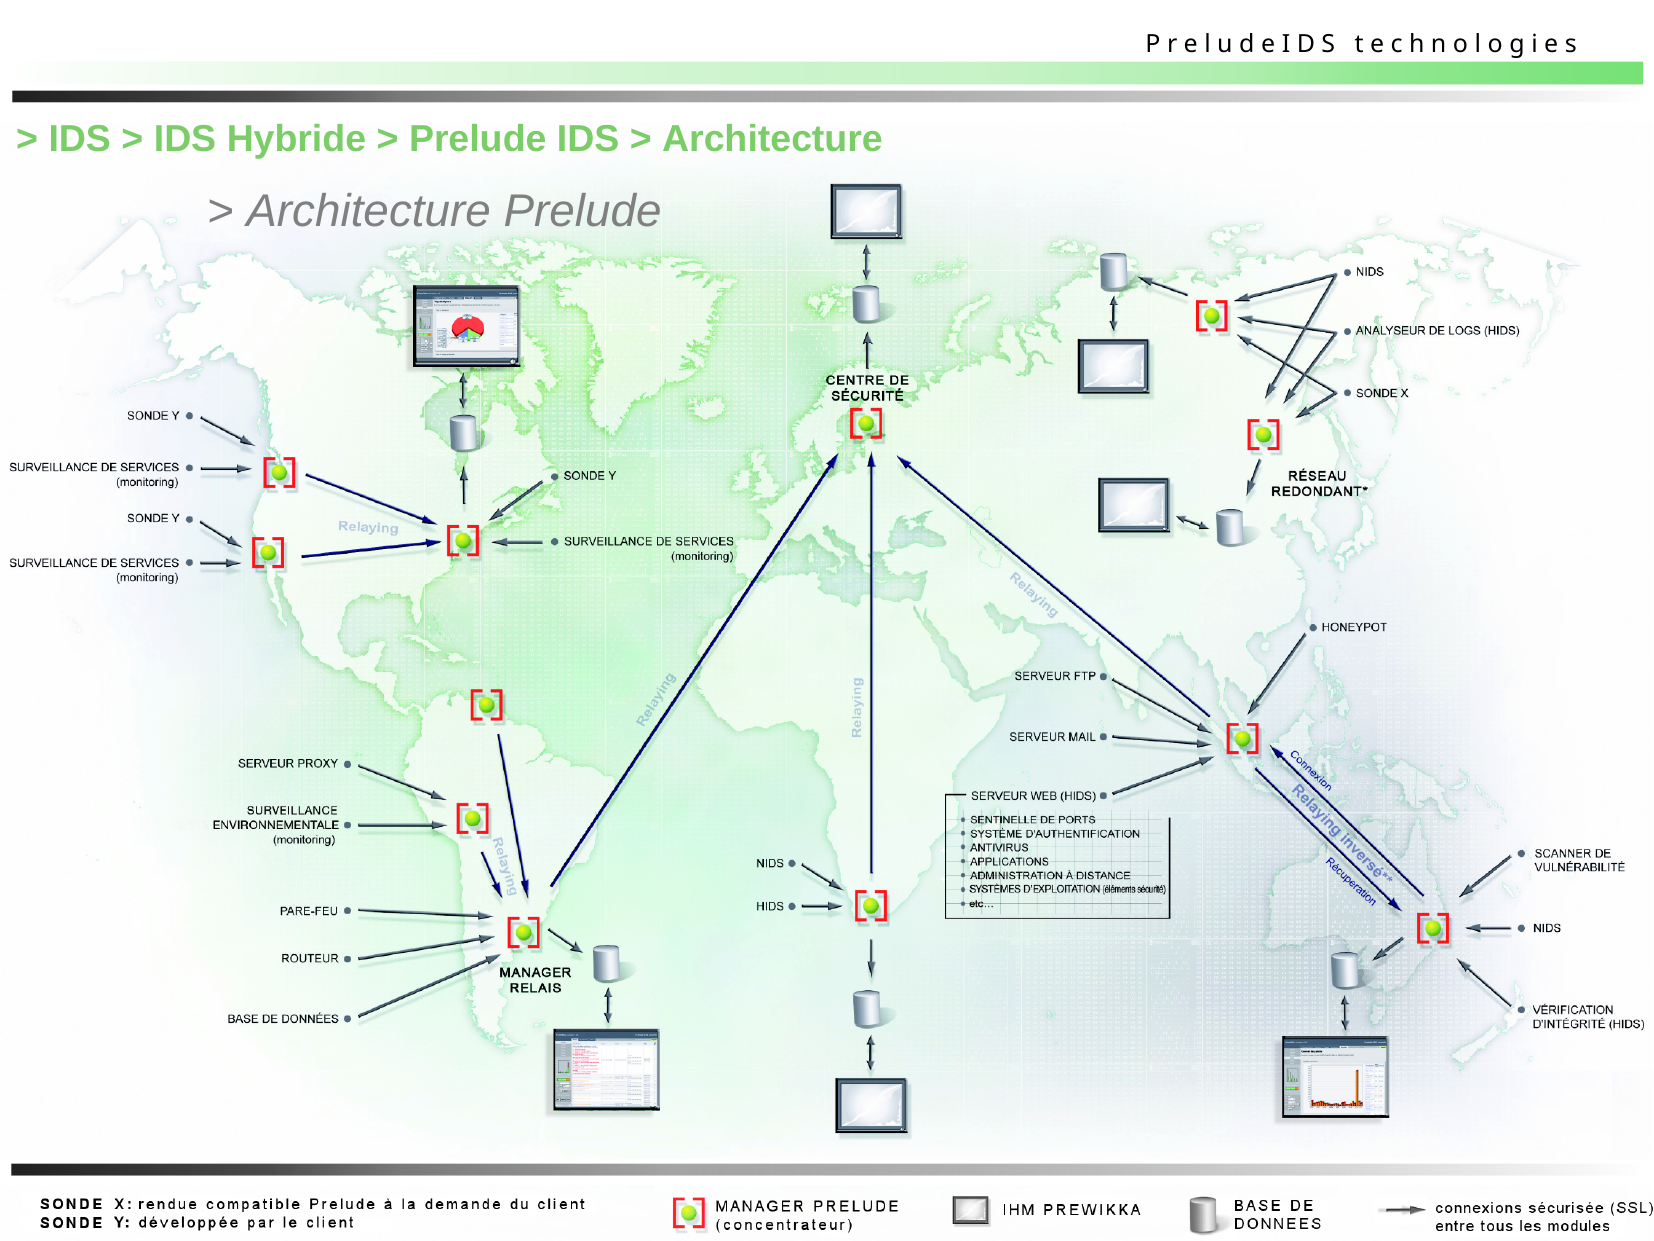

P r e l u d e I D S t e c h n o l o g i e s
> IDS > IDS Hybride > Prelude IDS > Architecture
> Architecture Prelude